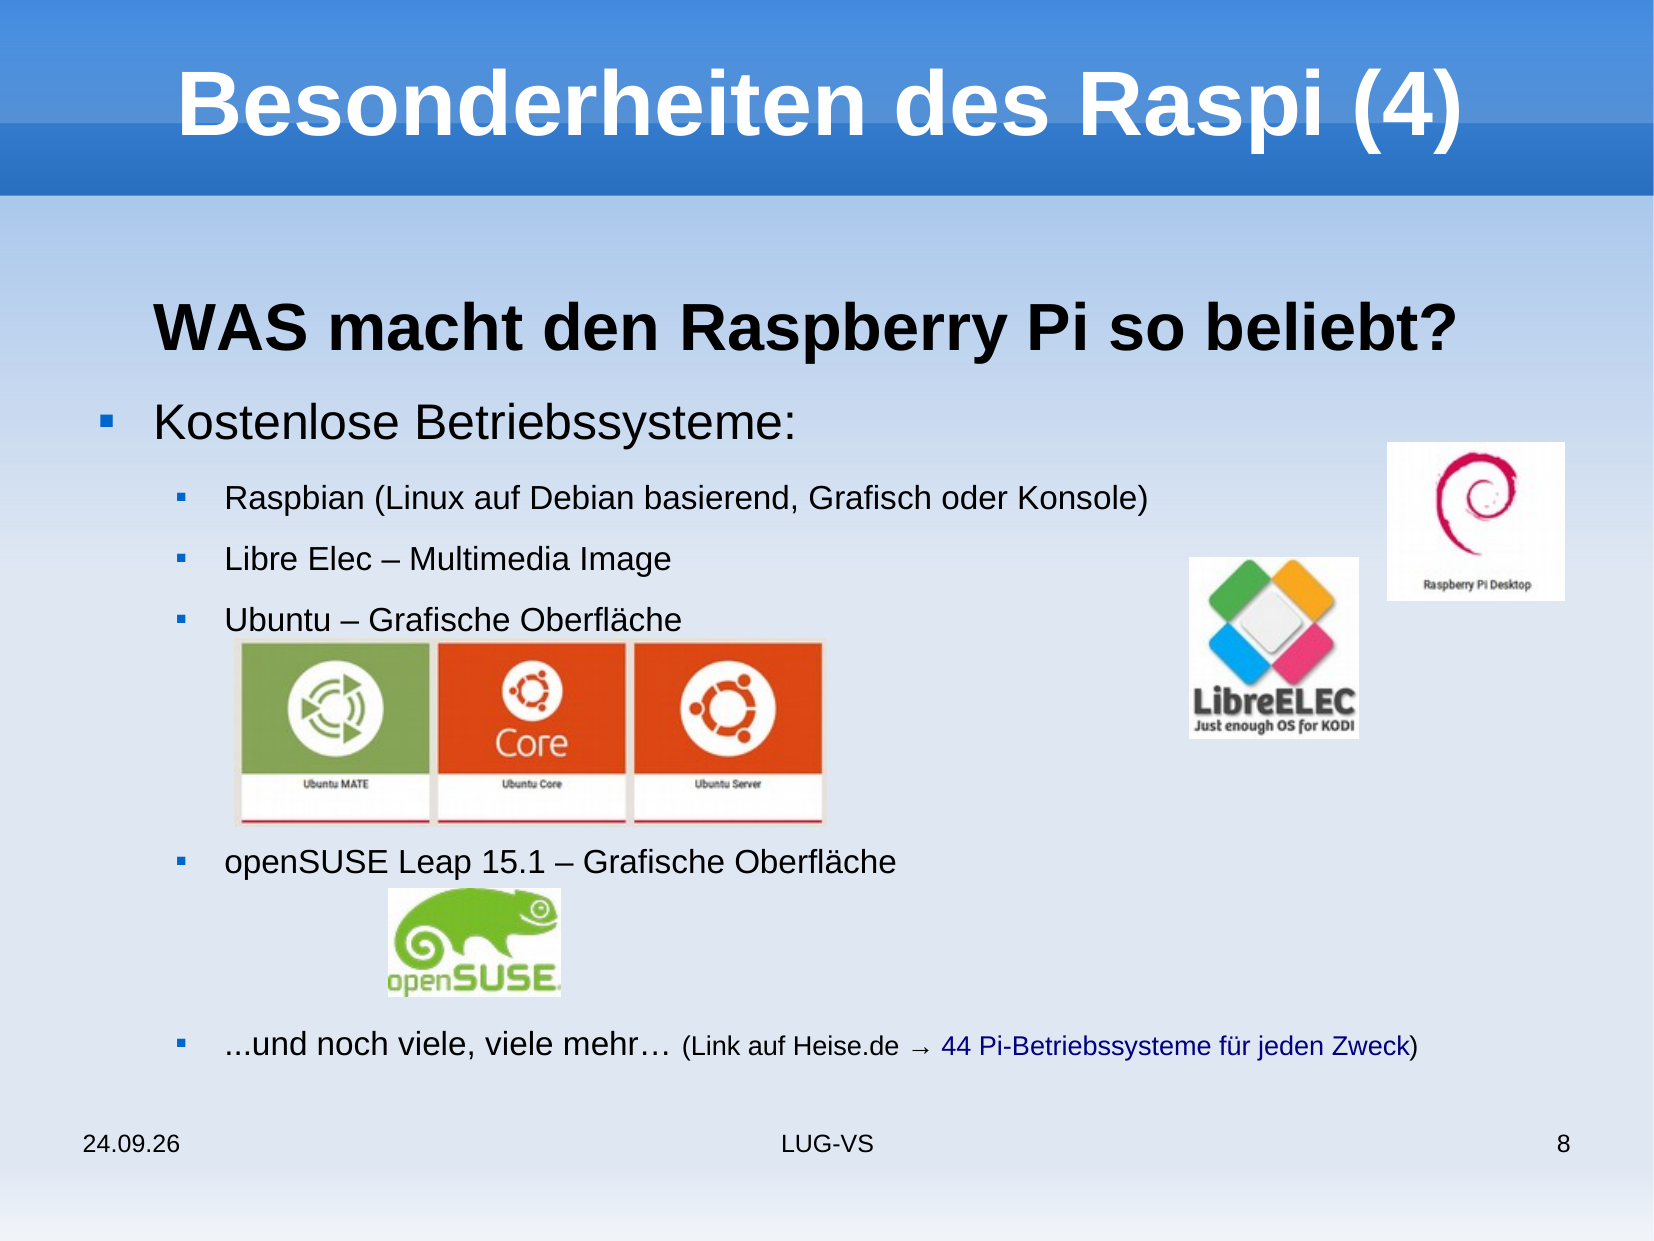

# Besonderheiten des Raspi (4)
WAS macht den Raspberry Pi so beliebt?
Kostenlose Betriebssysteme:
Raspbian (Linux auf Debian basierend, Grafisch oder Konsole)
Libre Elec – Multimedia Image
Ubuntu – Grafische Oberfläche
openSUSE Leap 15.1 – Grafische Oberfläche
...und noch viele, viele mehr… (Link auf Heise.de → 44 Pi-Betriebssysteme für jeden Zweck)
LUG-VS
8